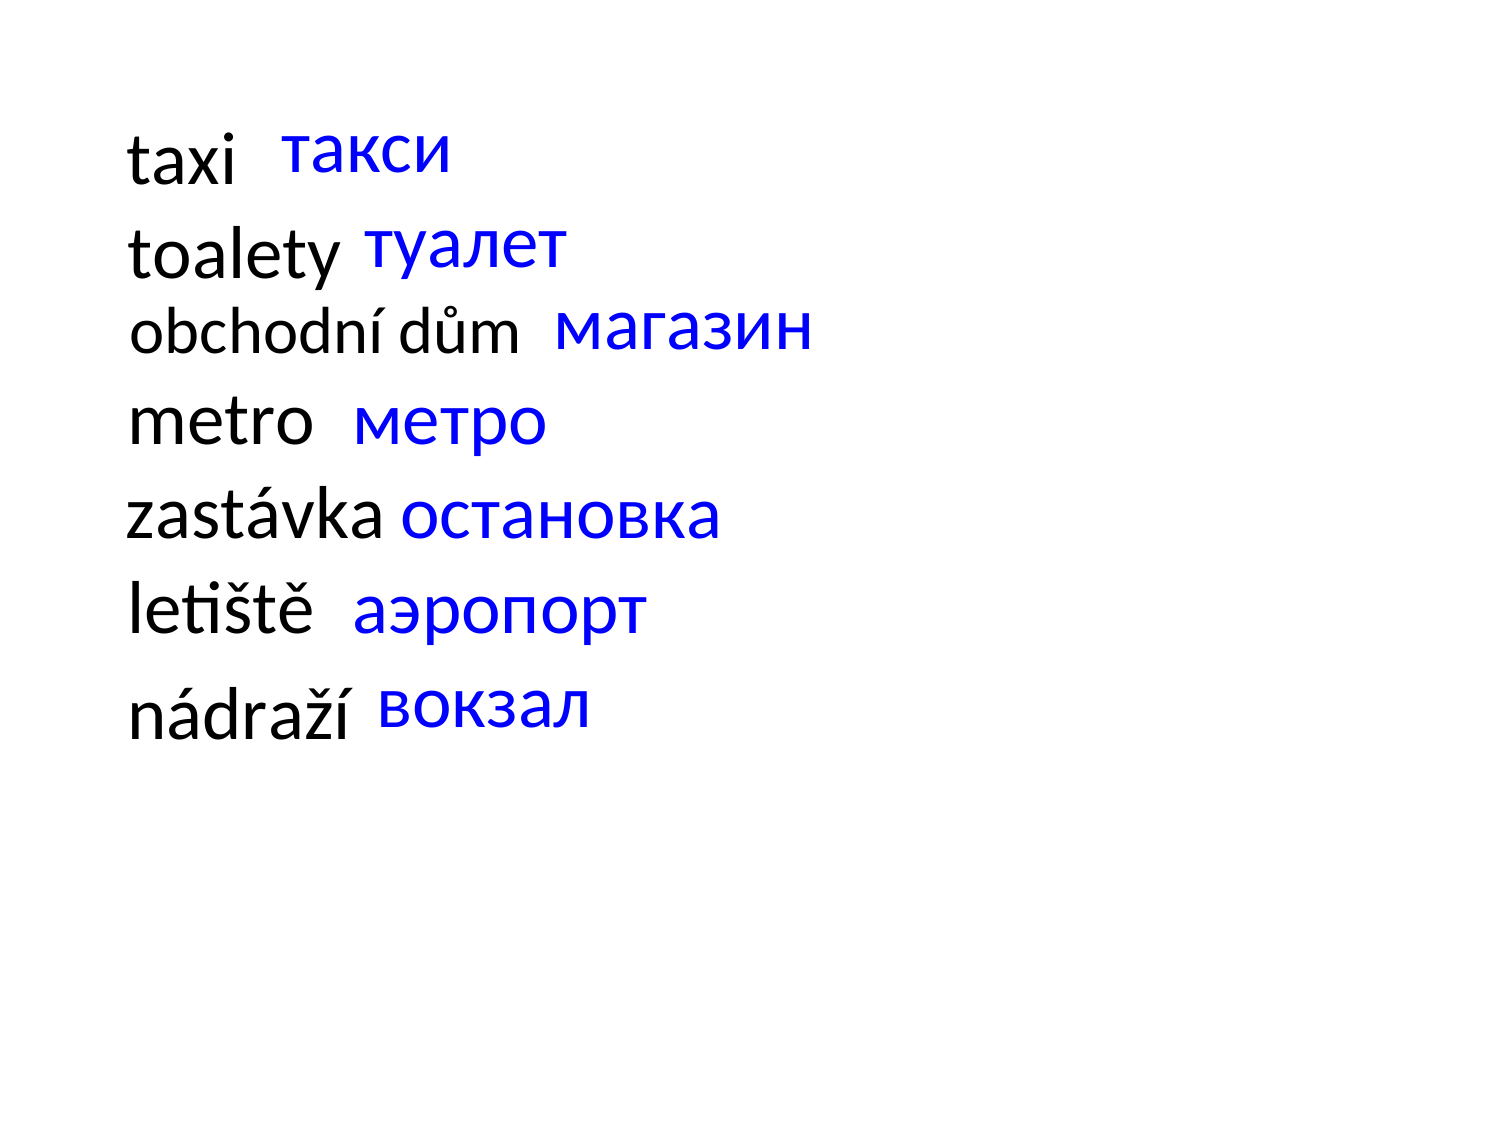

такси
taxi
туалет
toalety
магазин
obchodní dům
metro
метро
zastávka
остановка
letiště
аэропорт
вокзал
nádraží